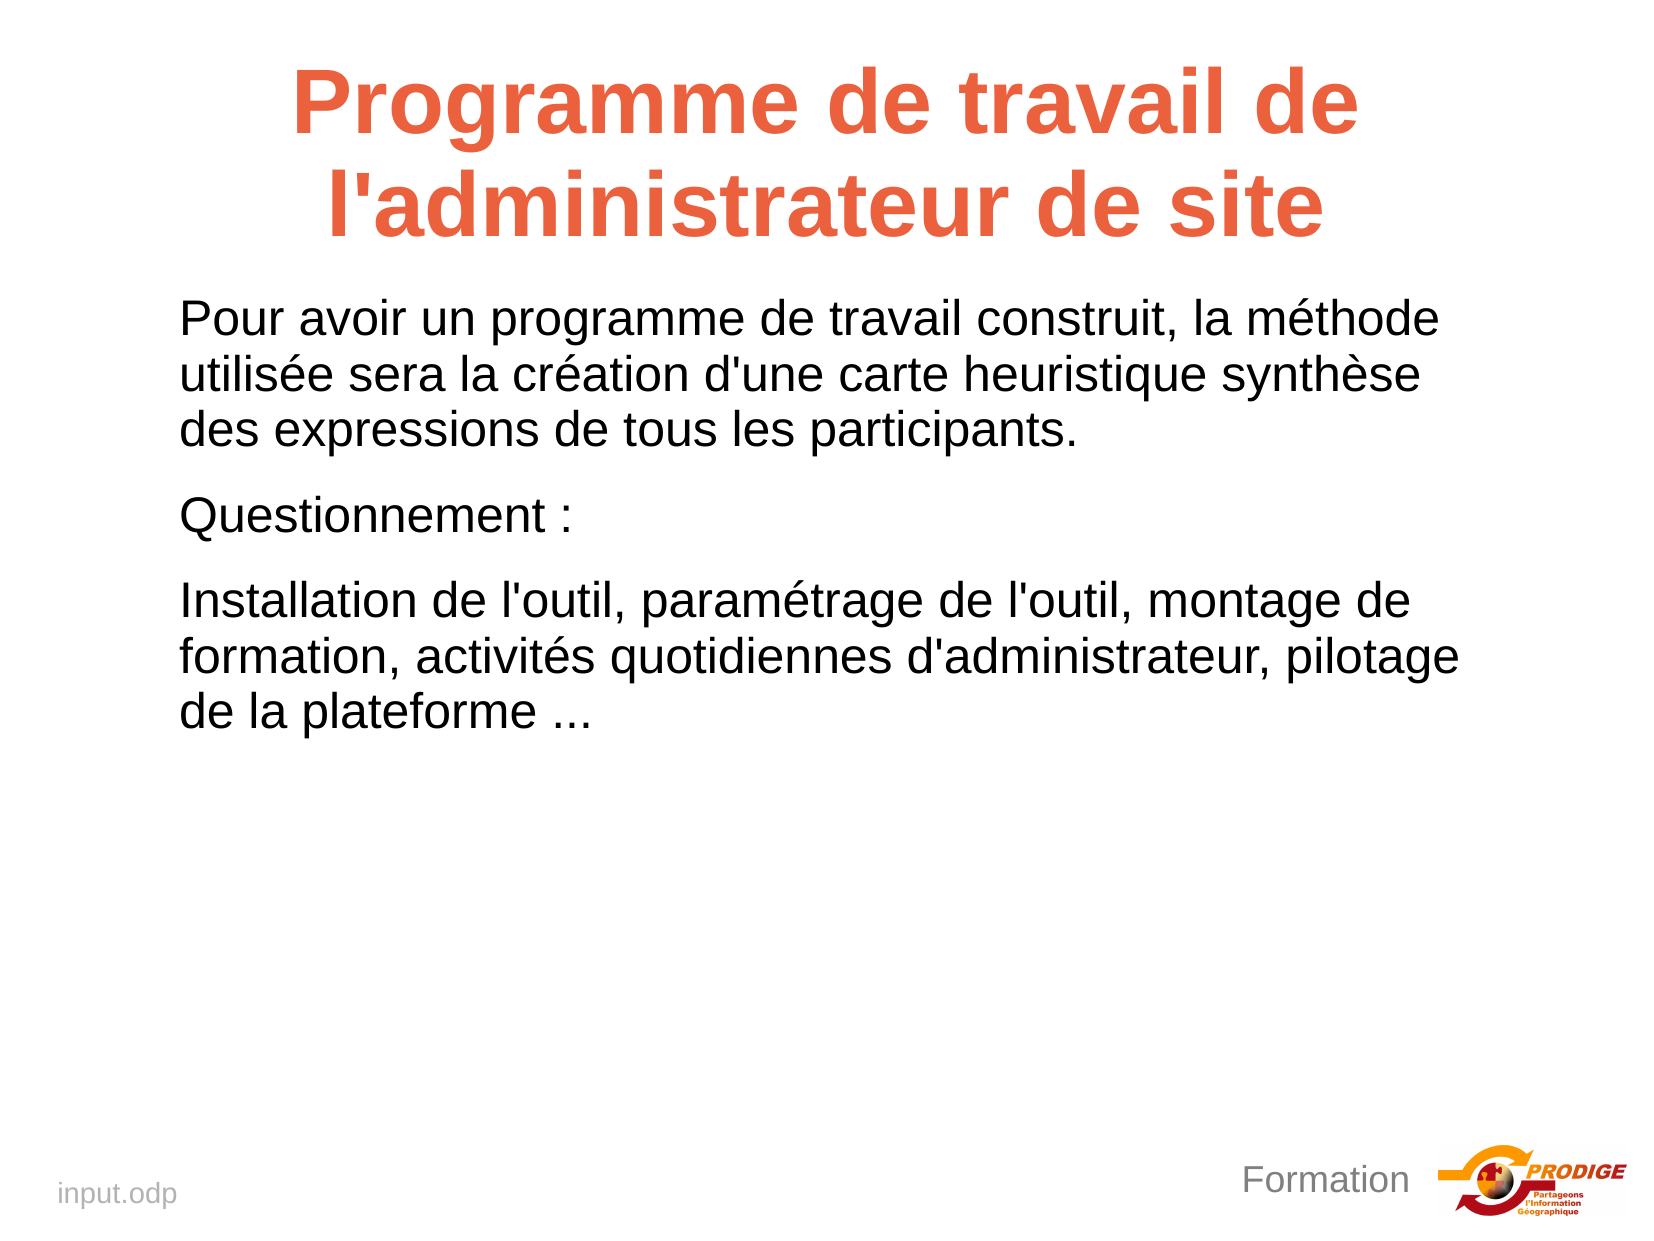

# Programme de travail de l'administrateur de site
Pour avoir un programme de travail construit, la méthode utilisée sera la création d'une carte heuristique synthèse des expressions de tous les participants.
Questionnement :
Installation de l'outil, paramétrage de l'outil, montage de formation, activités quotidiennes d'administrateur, pilotage de la plateforme ...